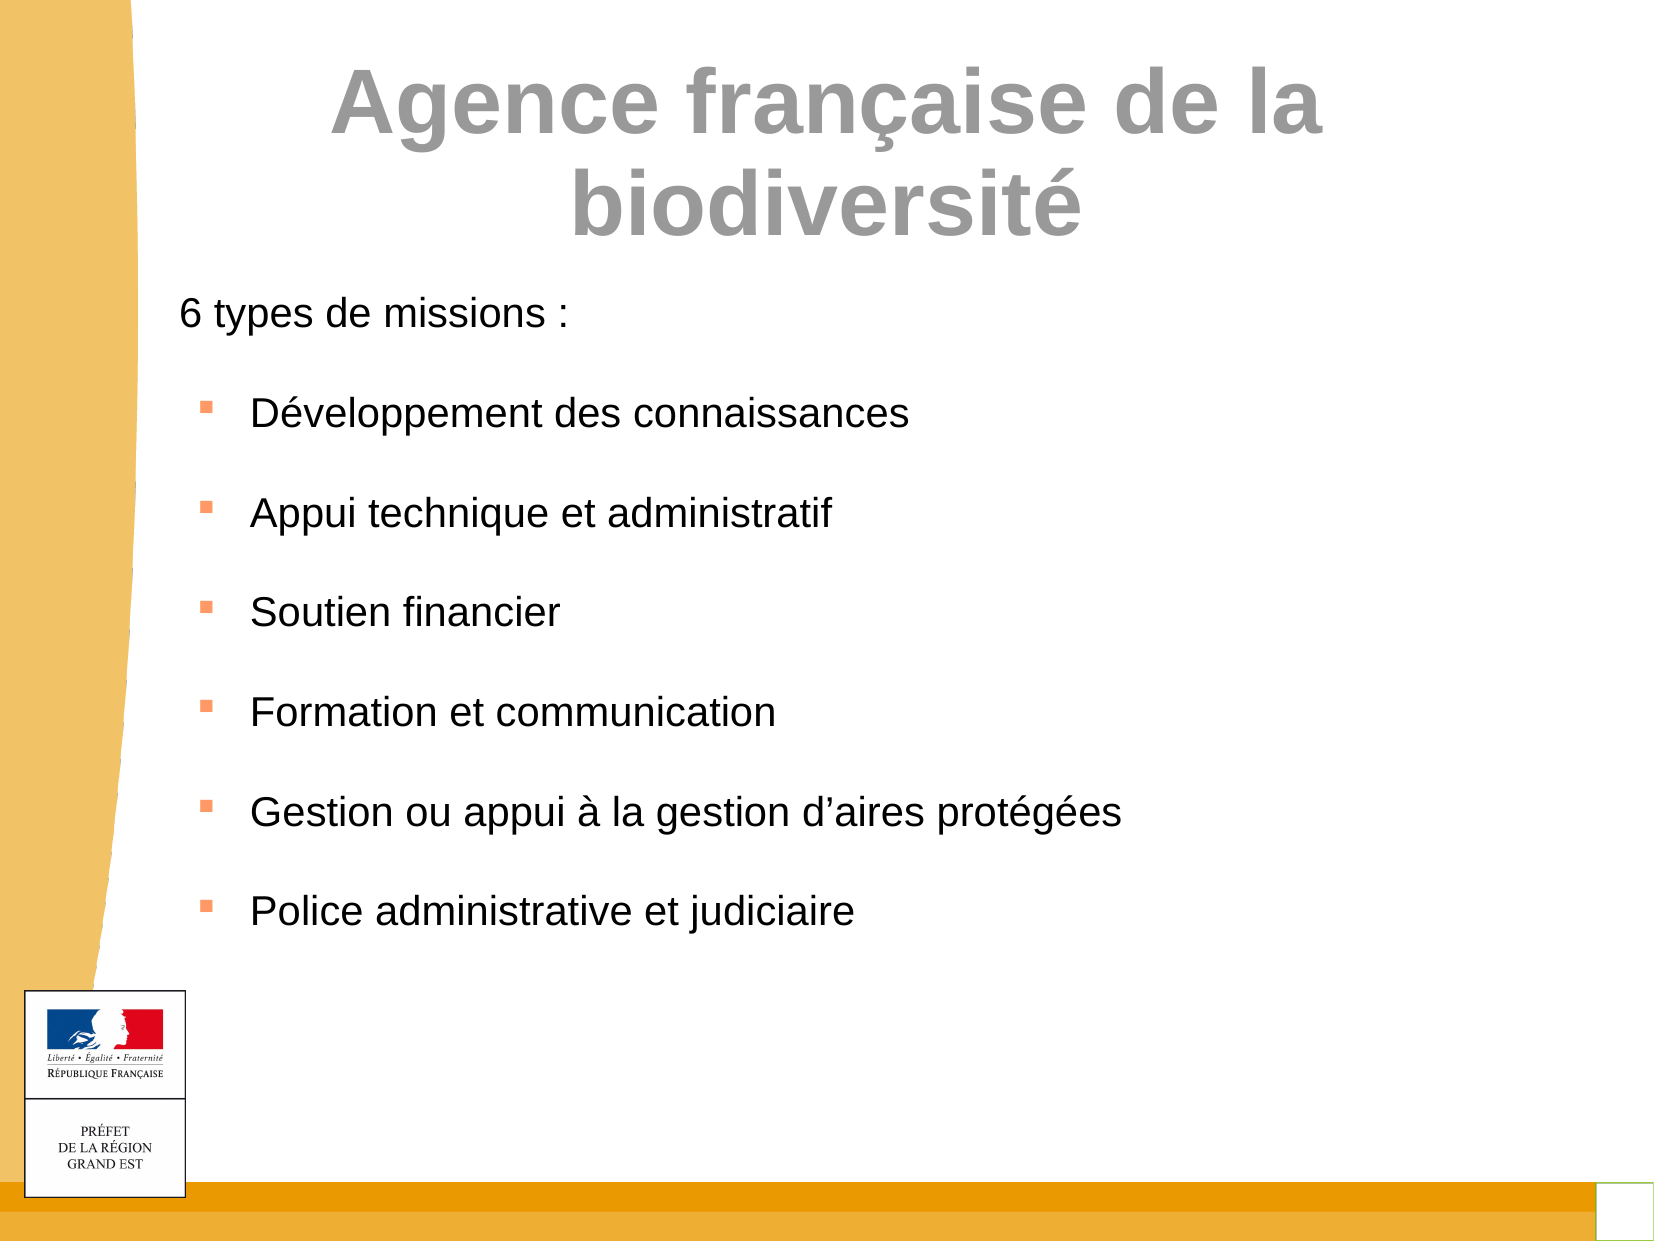

# Agence française de la biodiversité
6 types de missions :
Développement des connaissances
Appui technique et administratif
Soutien financier
Formation et communication
Gestion ou appui à la gestion d’aires protégées
Police administrative et judiciaire